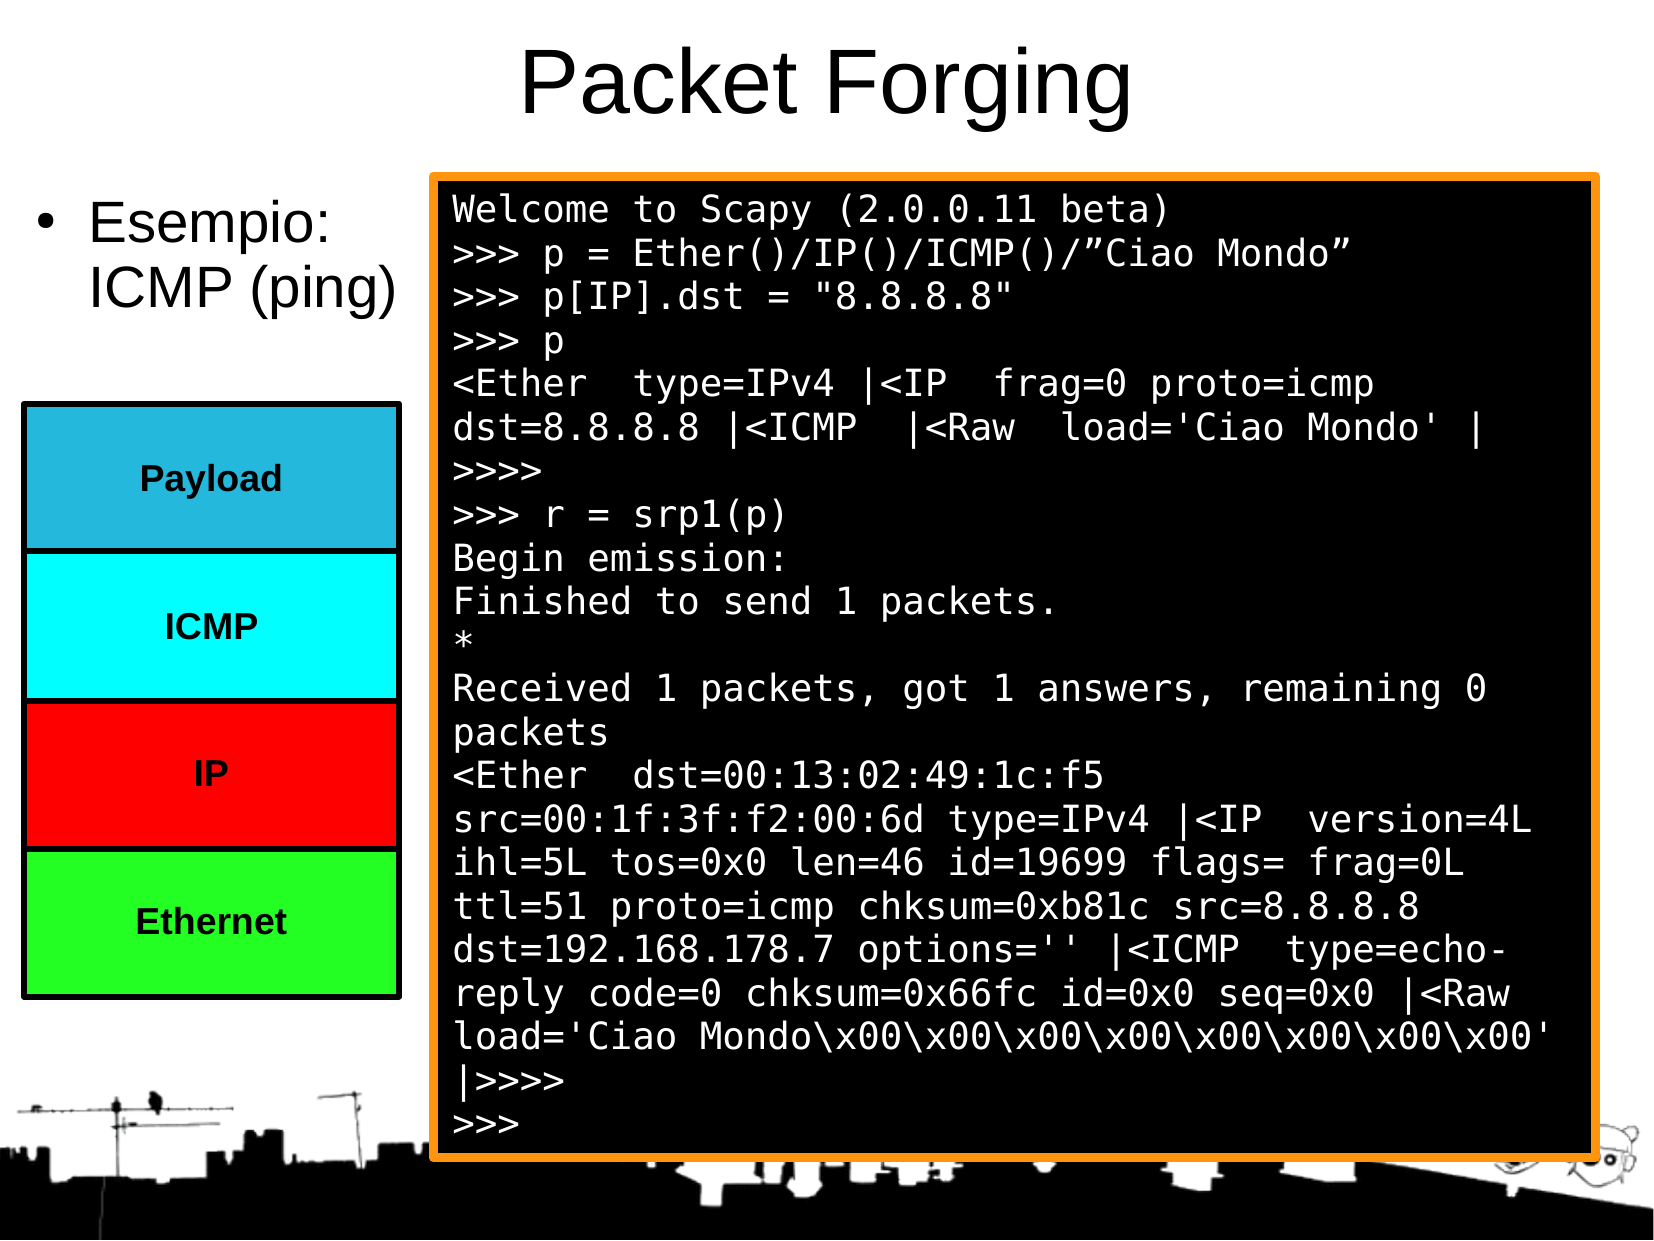

# Packet Forging
Welcome to Scapy (2.0.0.11 beta)
>>> p = Ether()/IP()/ICMP()/”Ciao Mondo”
>>> p[IP].dst = "8.8.8.8"
>>> p
<Ether type=IPv4 |<IP frag=0 proto=icmp dst=8.8.8.8 |<ICMP |<Raw load='Ciao Mondo' |>>>>
>>> r = srp1(p)
Begin emission:
Finished to send 1 packets.
*
Received 1 packets, got 1 answers, remaining 0 packets
<Ether dst=00:13:02:49:1c:f5 src=00:1f:3f:f2:00:6d type=IPv4 |<IP version=4L ihl=5L tos=0x0 len=46 id=19699 flags= frag=0L ttl=51 proto=icmp chksum=0xb81c src=8.8.8.8 dst=192.168.178.7 options='' |<ICMP type=echo-reply code=0 chksum=0x66fc id=0x0 seq=0x0 |<Raw load='Ciao Mondo\x00\x00\x00\x00\x00\x00\x00\x00' |>>>>
>>>
Esempio: ICMP (ping)
Payload
ICMP
ICMP
IP
Ethernet